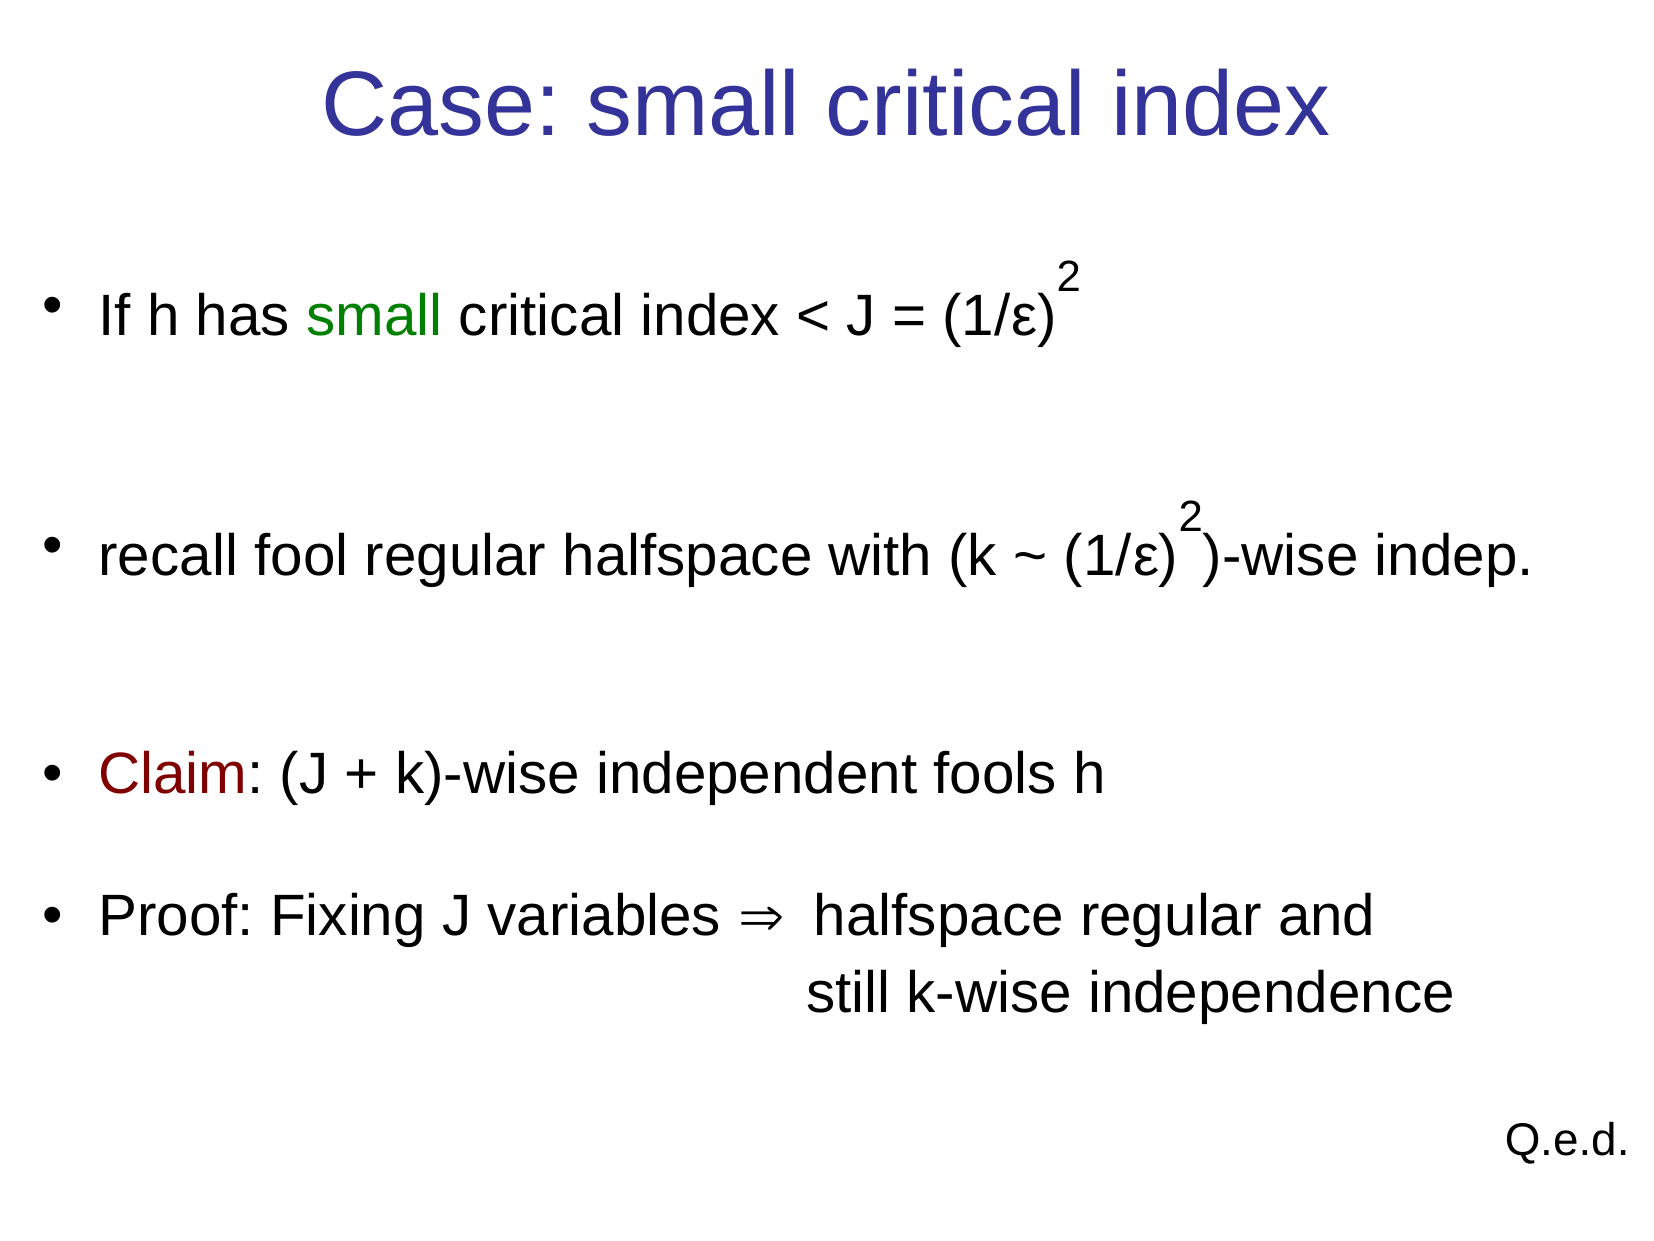

Case: small critical index
# If h has small critical index < J = (1/ε)2
recall fool regular halfspace with (k ~ (1/ε)2)-wise indep.
Claim: (J + k)-wise independent fools h
Proof: Fixing J variables  halfspace regular and
 still k-wise independence
 Q.e.d.